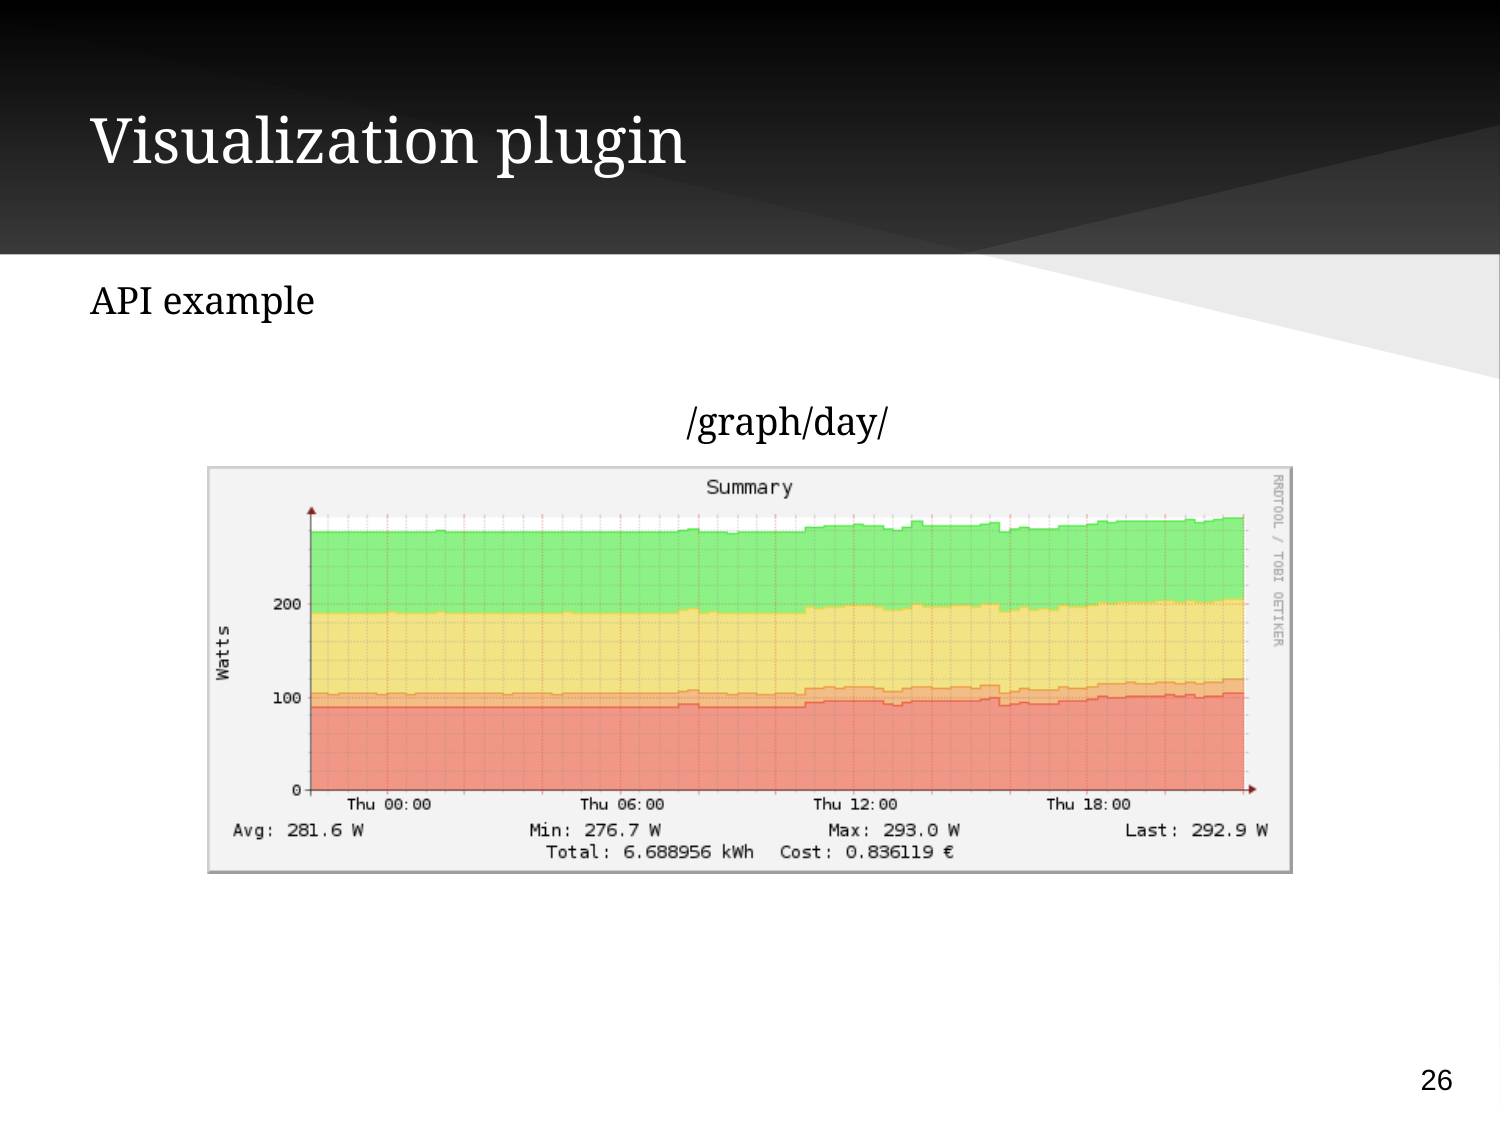

# Visualization plugin
API example
/graph/day/
26